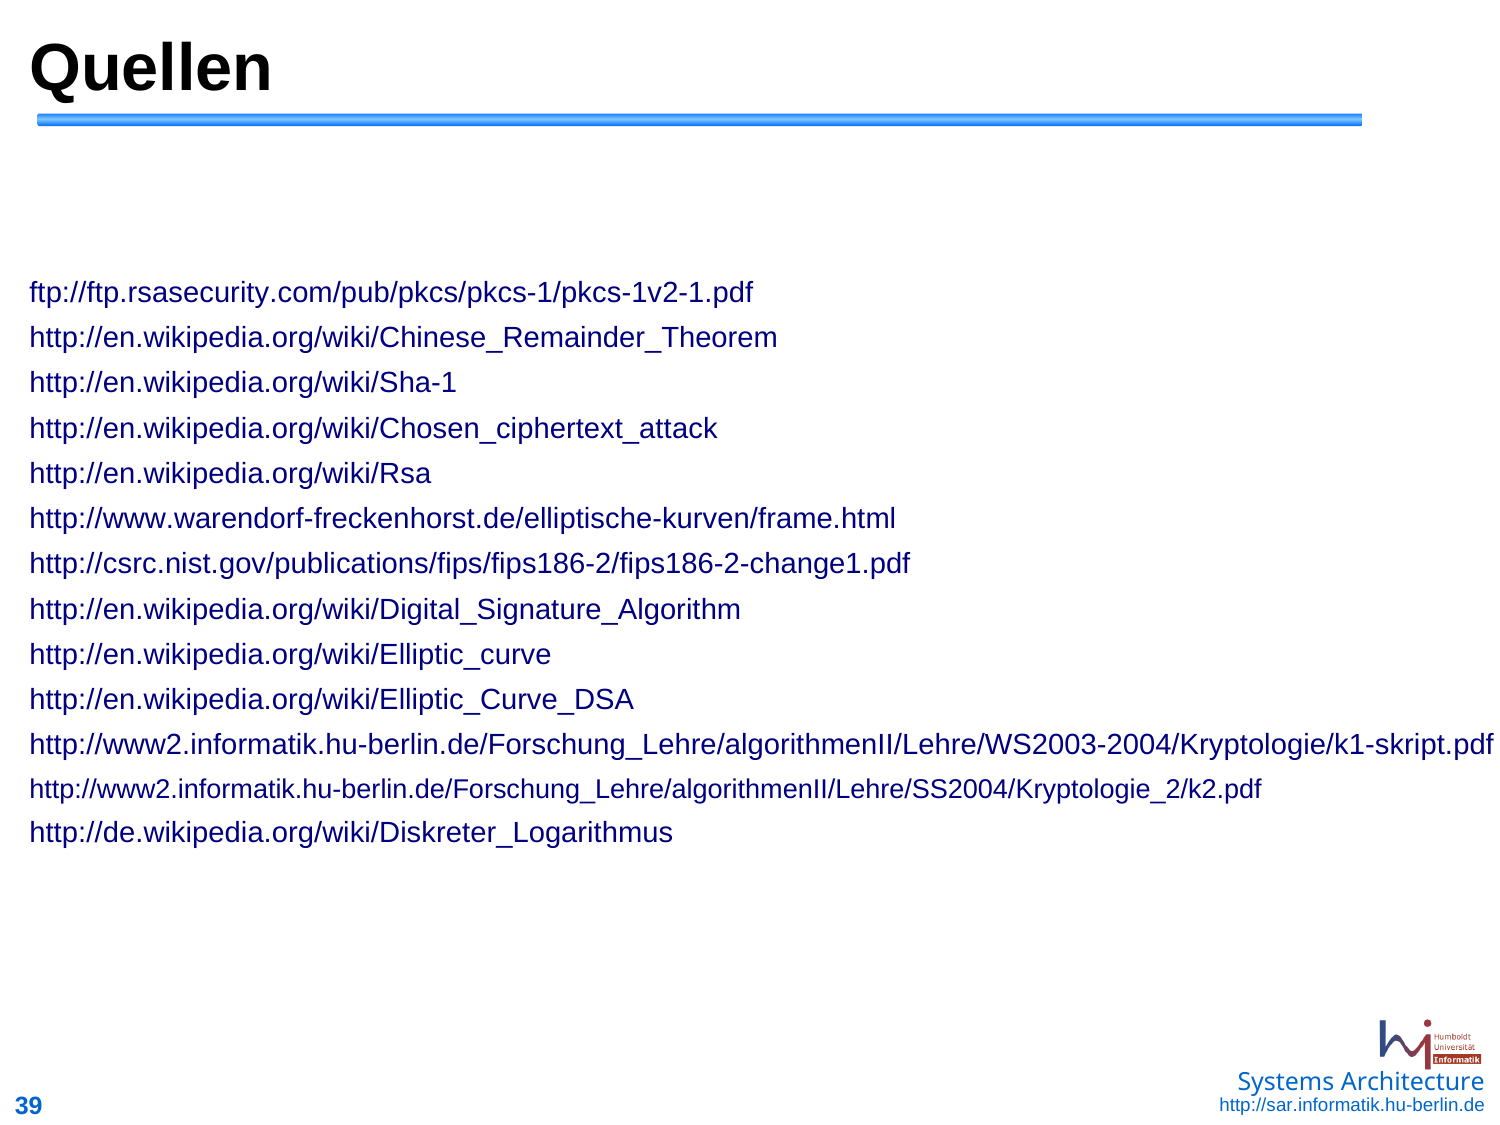

# Quellen
ftp://ftp.rsasecurity.com/pub/pkcs/pkcs-1/pkcs-1v2-1.pdf
http://en.wikipedia.org/wiki/Chinese_Remainder_Theorem
http://en.wikipedia.org/wiki/Sha-1
http://en.wikipedia.org/wiki/Chosen_ciphertext_attack
http://en.wikipedia.org/wiki/Rsa
http://www.warendorf-freckenhorst.de/elliptische-kurven/frame.html
http://csrc.nist.gov/publications/fips/fips186-2/fips186-2-change1.pdf
http://en.wikipedia.org/wiki/Digital_Signature_Algorithm
http://en.wikipedia.org/wiki/Elliptic_curve
http://en.wikipedia.org/wiki/Elliptic_Curve_DSA
http://www2.informatik.hu-berlin.de/Forschung_Lehre/algorithmenII/Lehre/WS2003-2004/Kryptologie/k1-skript.pdf
http://www2.informatik.hu-berlin.de/Forschung_Lehre/algorithmenII/Lehre/SS2004/Kryptologie_2/k2.pdf
http://de.wikipedia.org/wiki/Diskreter_Logarithmus